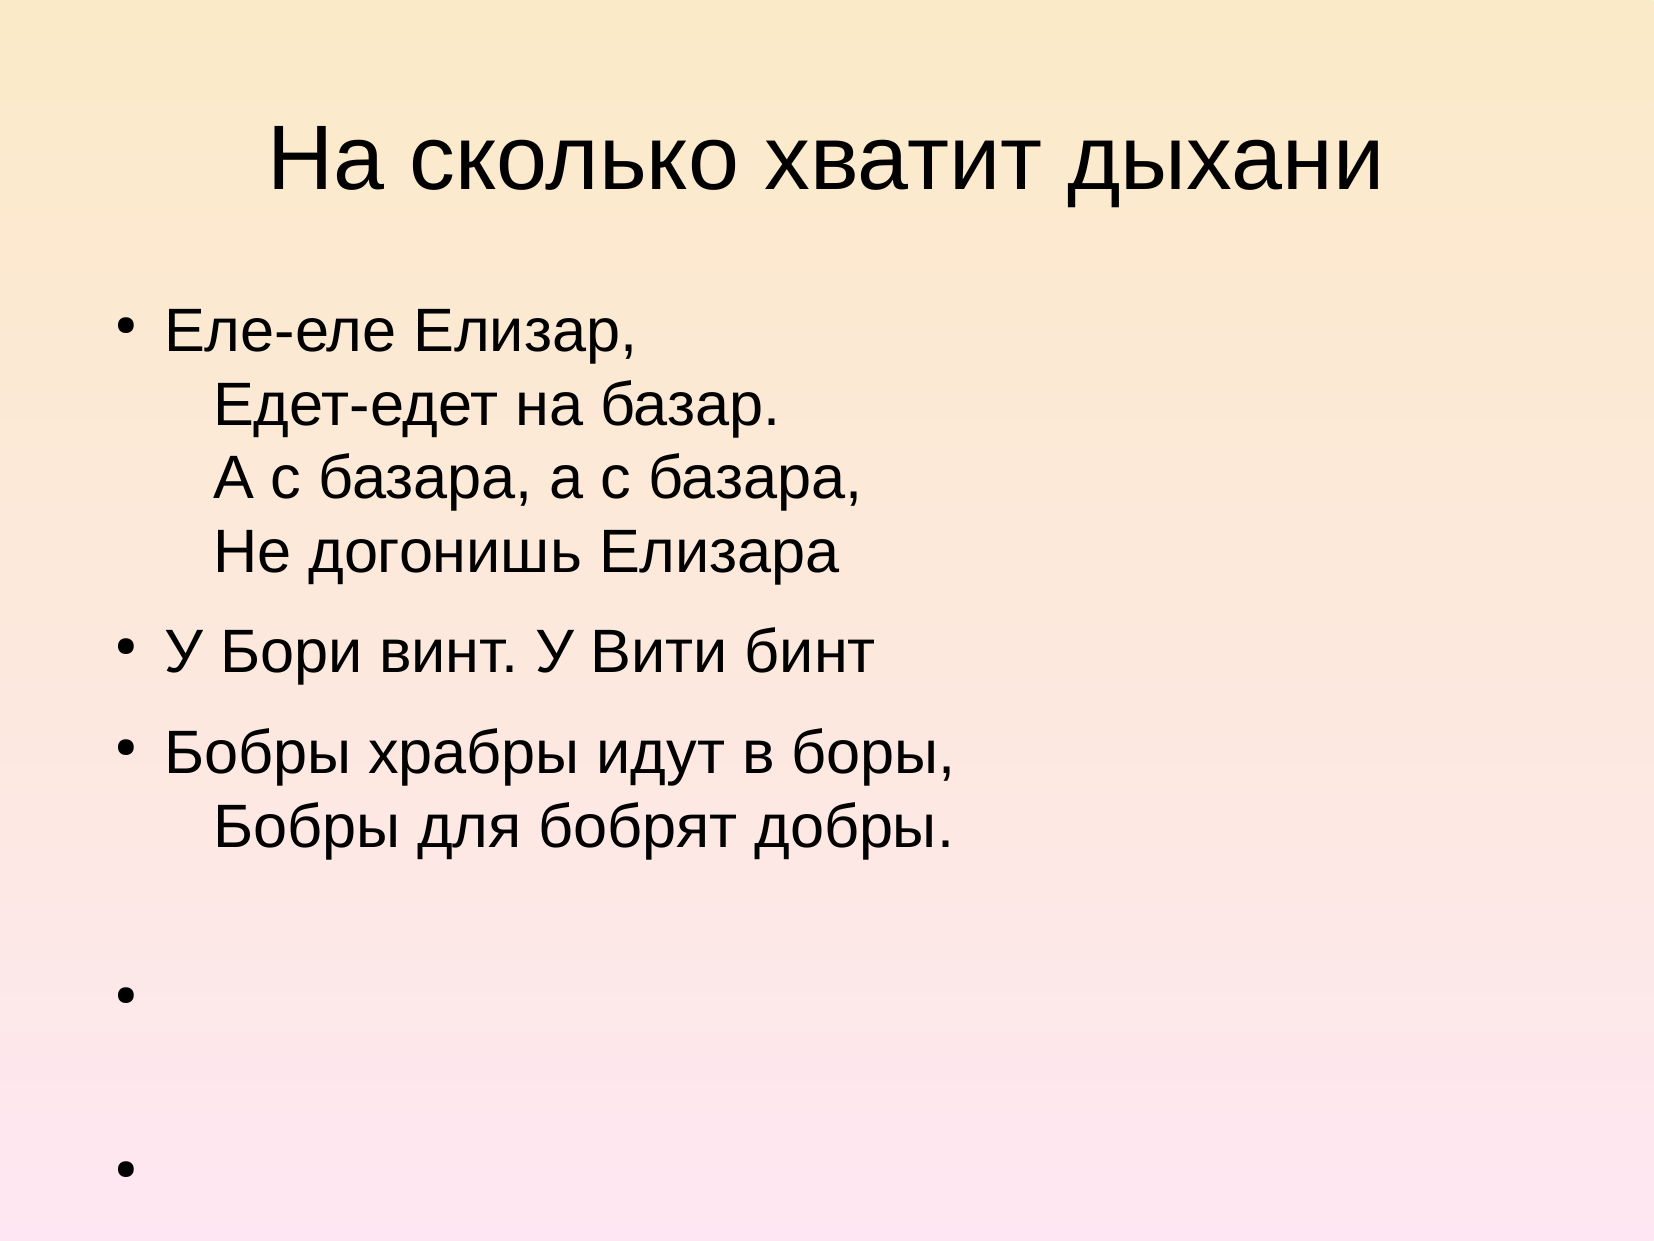

# На сколько хватит дыхани
Еле-еле Елизар,
Едет-едет на базар.
А с базара, а с базара,
Не догонишь Елизара
У Бори винт. У Вити бинт
Бобры храбры идут в боры,
Бобры для бобрят добры.